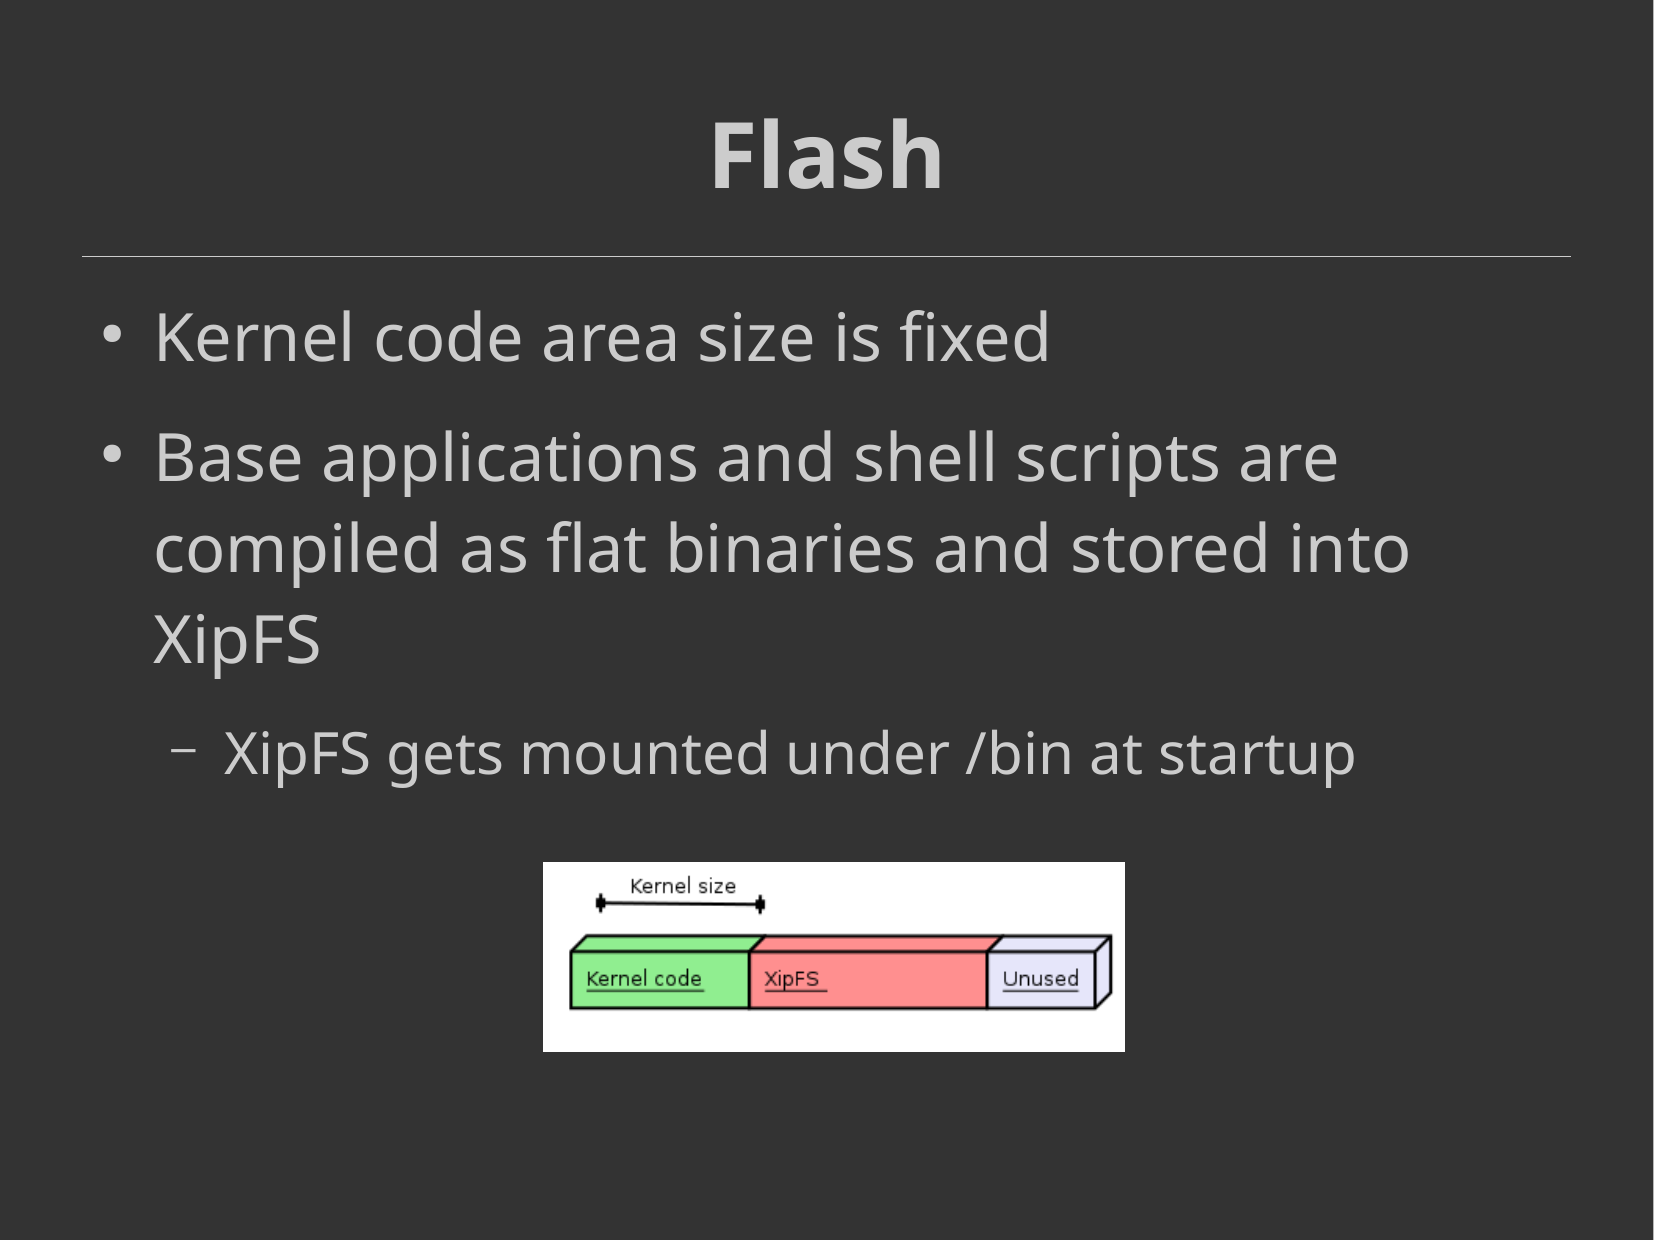

# Flash
Kernel code area size is fixed
Base applications and shell scripts are compiled as flat binaries and stored into XipFS
XipFS gets mounted under /bin at startup